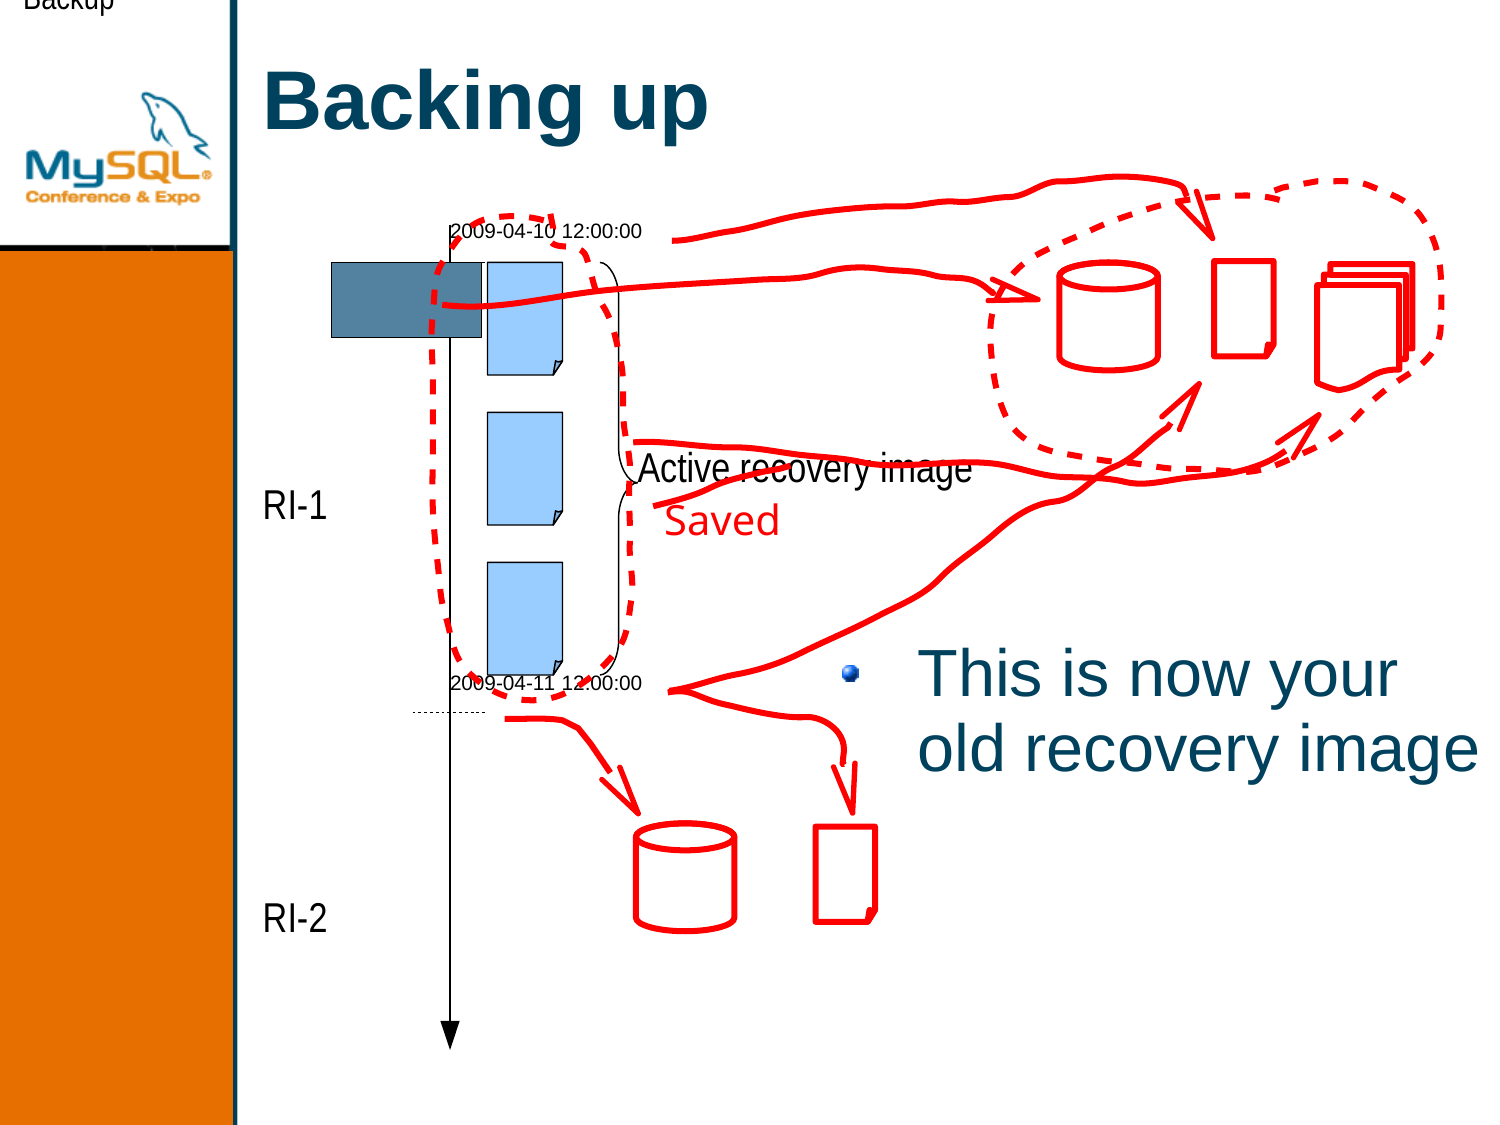

Backup
# Backing up
2009-04-10 12:00:00
Active recovery image
RI-1
Saved
This is now your old recovery image
2009-04-11 12:00:00
RI-2